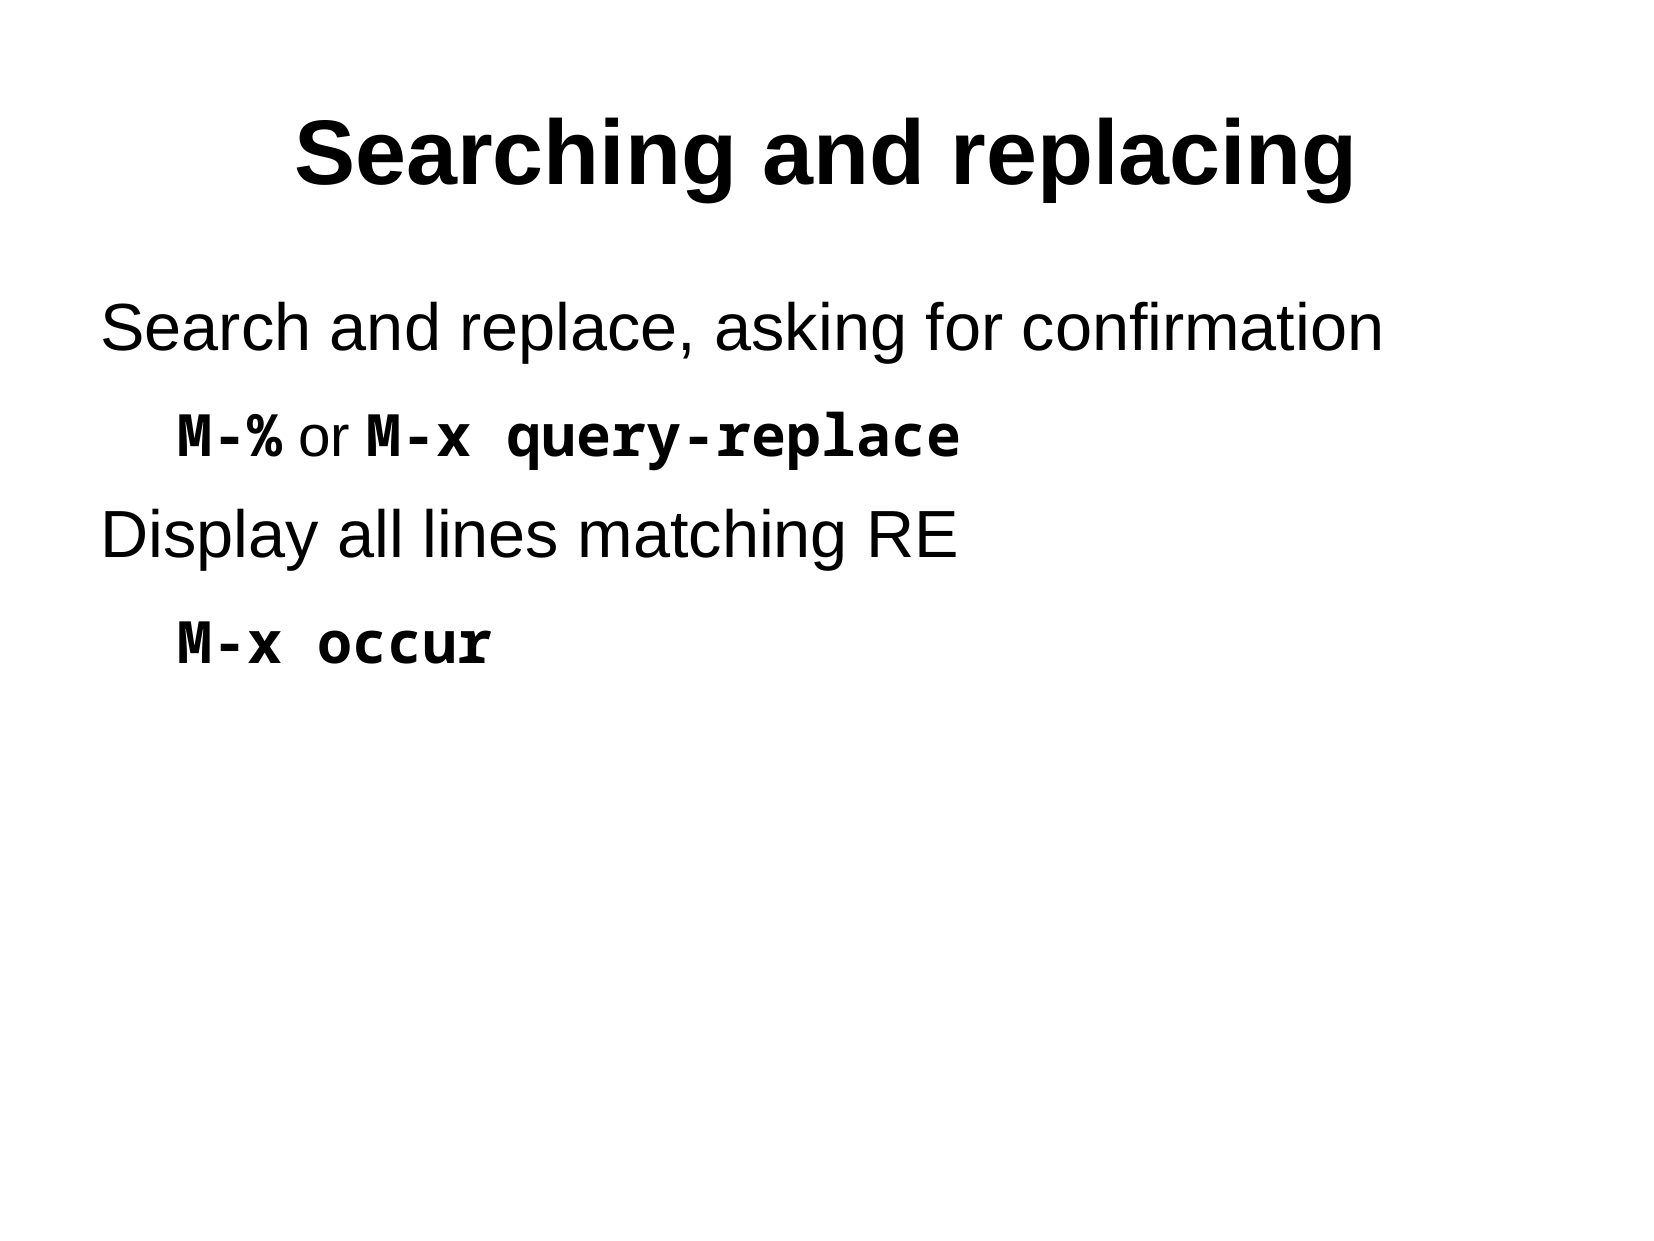

# Searching and replacing
Search and replace, asking for confirmation
M-% or M-x query-replace
Display all lines matching RE
M-x occur